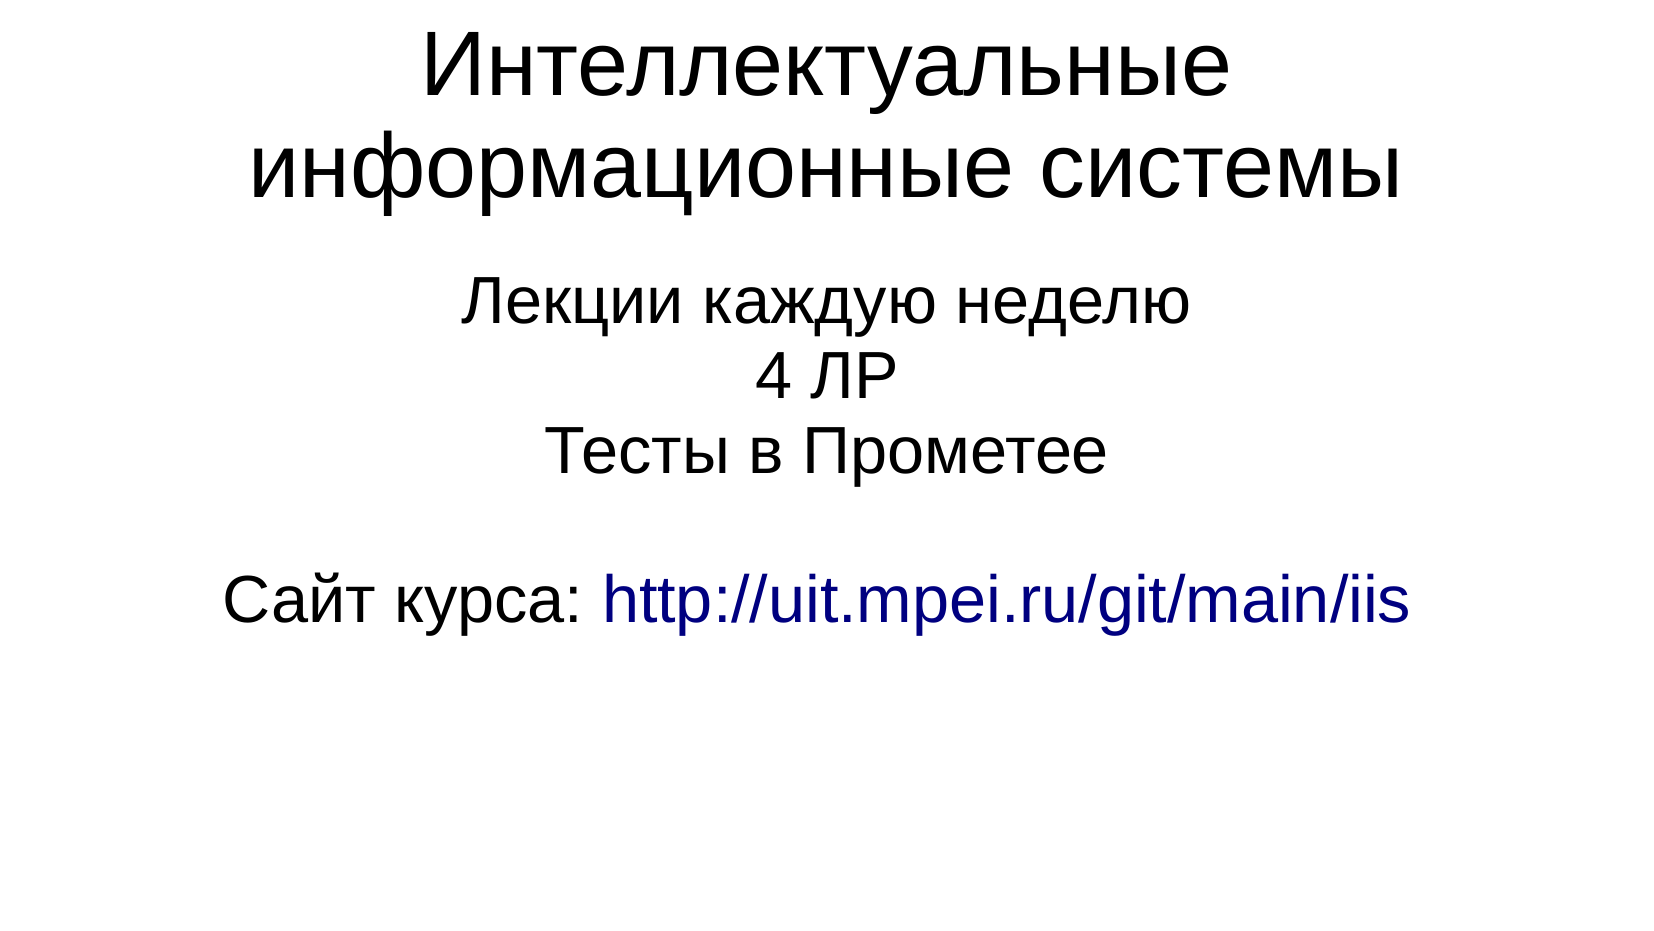

# Интеллектуальные информационные системы
Лекции каждую неделю
4 ЛР
Тесты в Прометее
Сайт курса: http://uit.mpei.ru/git/main/iis